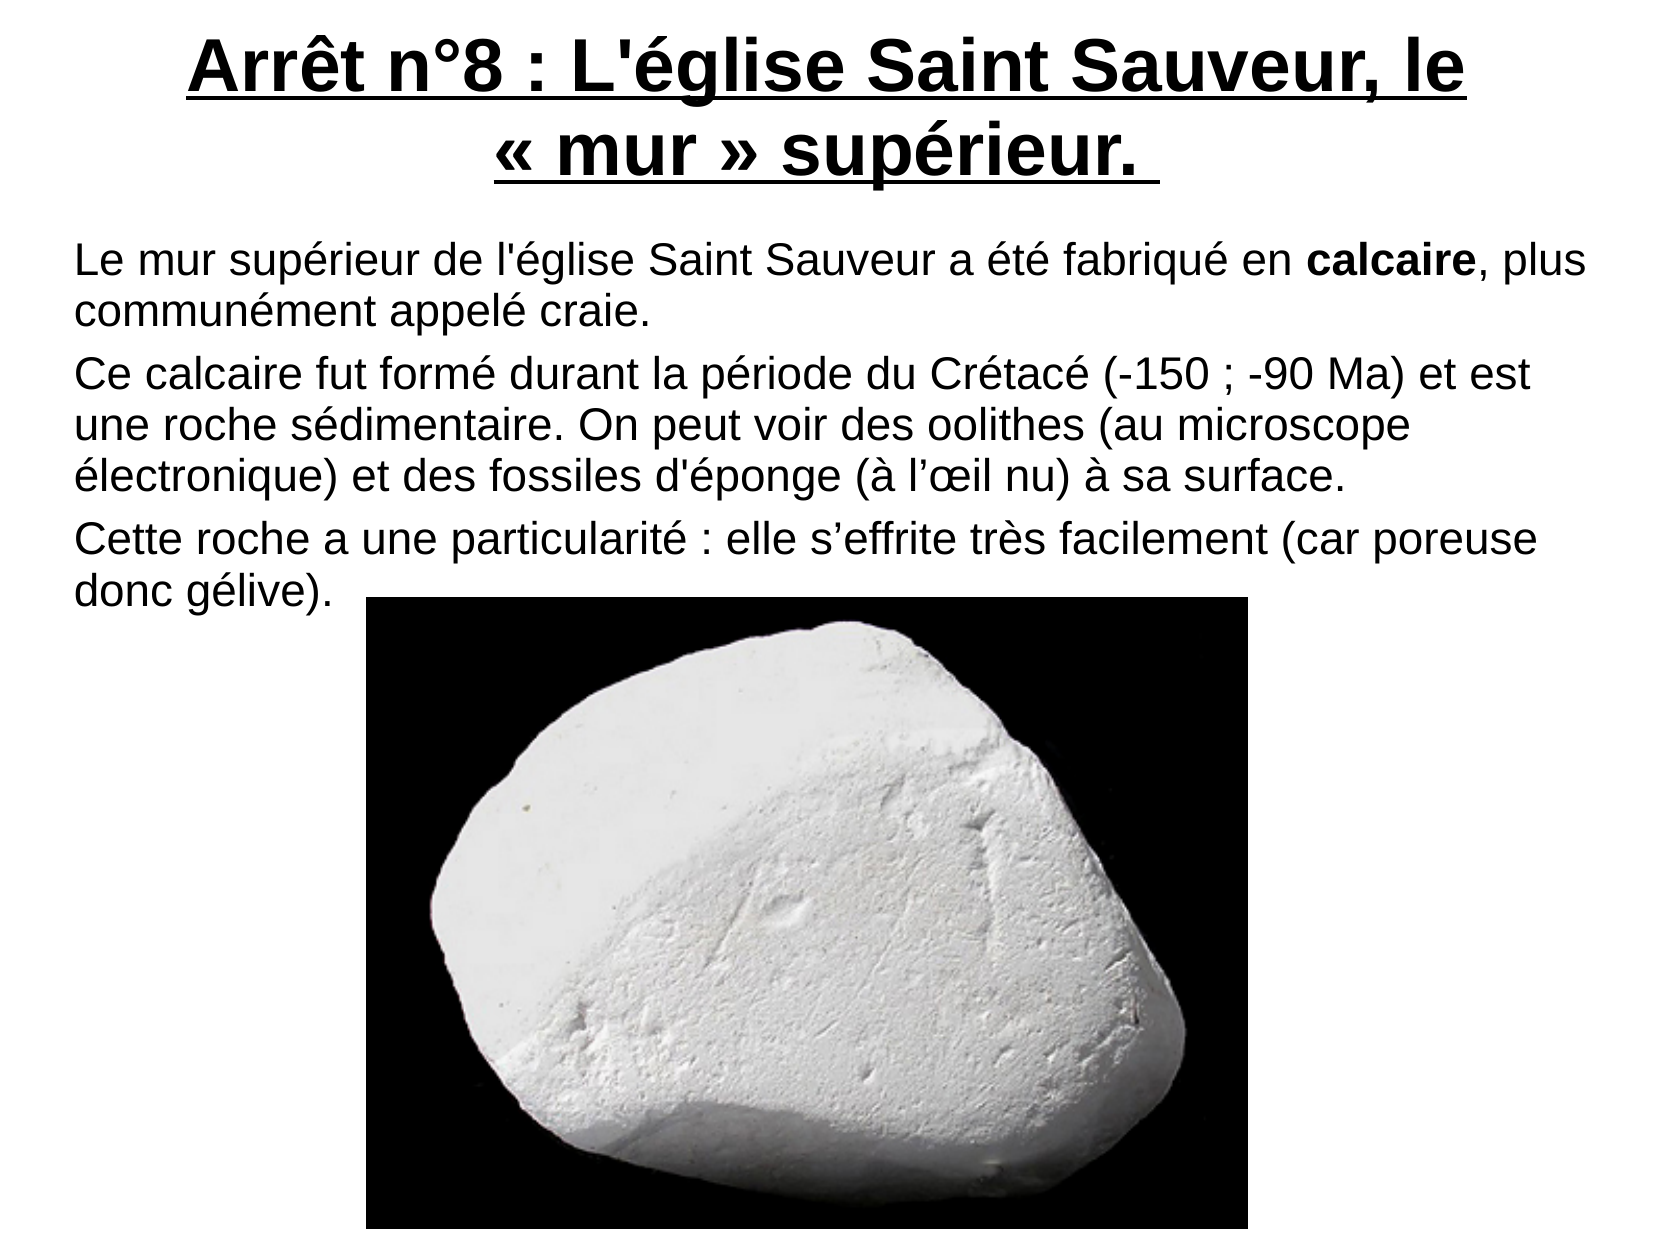

# Arrêt n°8 : L'église Saint Sauveur, le « mur » supérieur.
Le mur supérieur de l'église Saint Sauveur a été fabriqué en calcaire, plus communément appelé craie.
Ce calcaire fut formé durant la période du Crétacé (-150 ; -90 Ma) et est une roche sédimentaire. On peut voir des oolithes (au microscope électronique) et des fossiles d'éponge (à l’œil nu) à sa surface.
Cette roche a une particularité : elle s’effrite très facilement (car poreuse donc gélive).